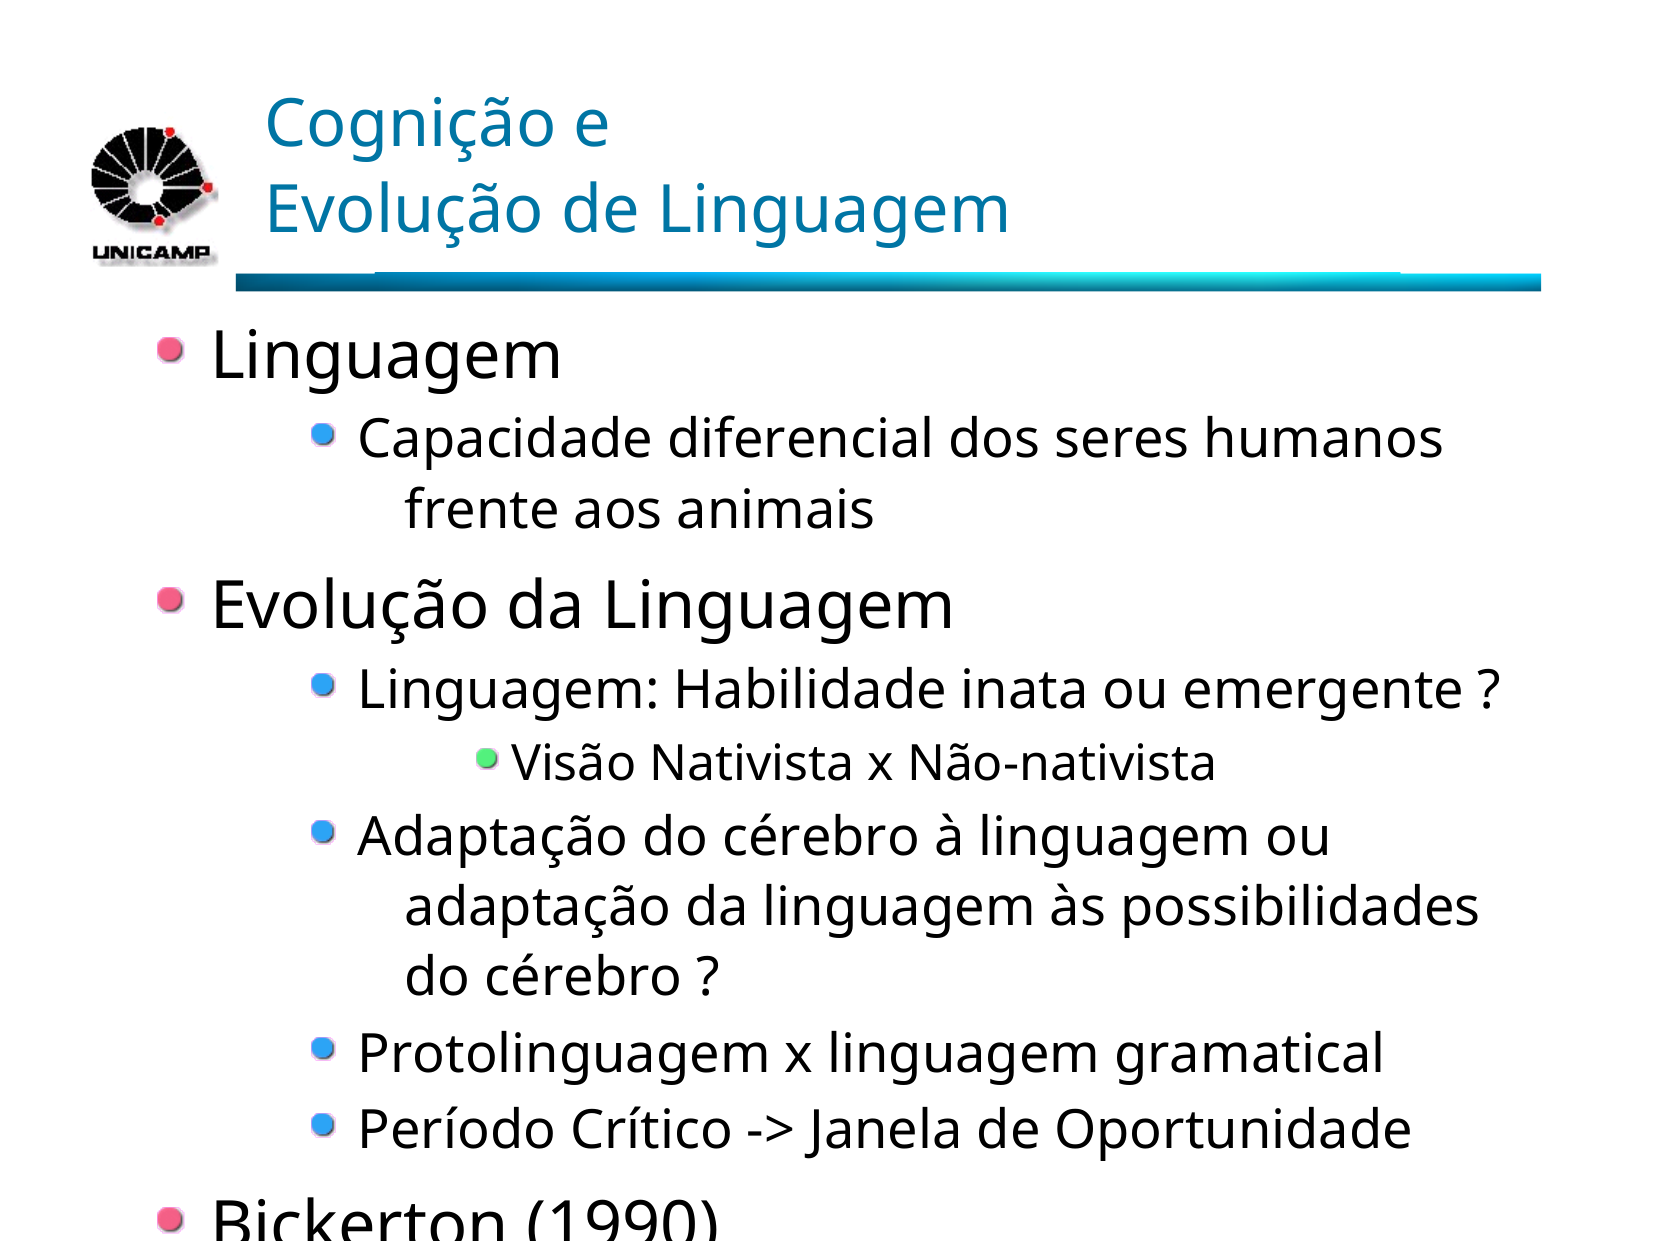

# Cognição e Evolução de Linguagem
Linguagem
Capacidade diferencial dos seres humanos frente aos animais
Evolução da Linguagem
Linguagem: Habilidade inata ou emergente ?
Visão Nativista x Não-nativista
Adaptação do cérebro à linguagem ou adaptação da linguagem às possibilidades do cérebro ?
Protolinguagem x linguagem gramatical
Período Crítico -> Janela de Oportunidade
Bickerton (1990)
Sistema de Representação Primário e Secundário